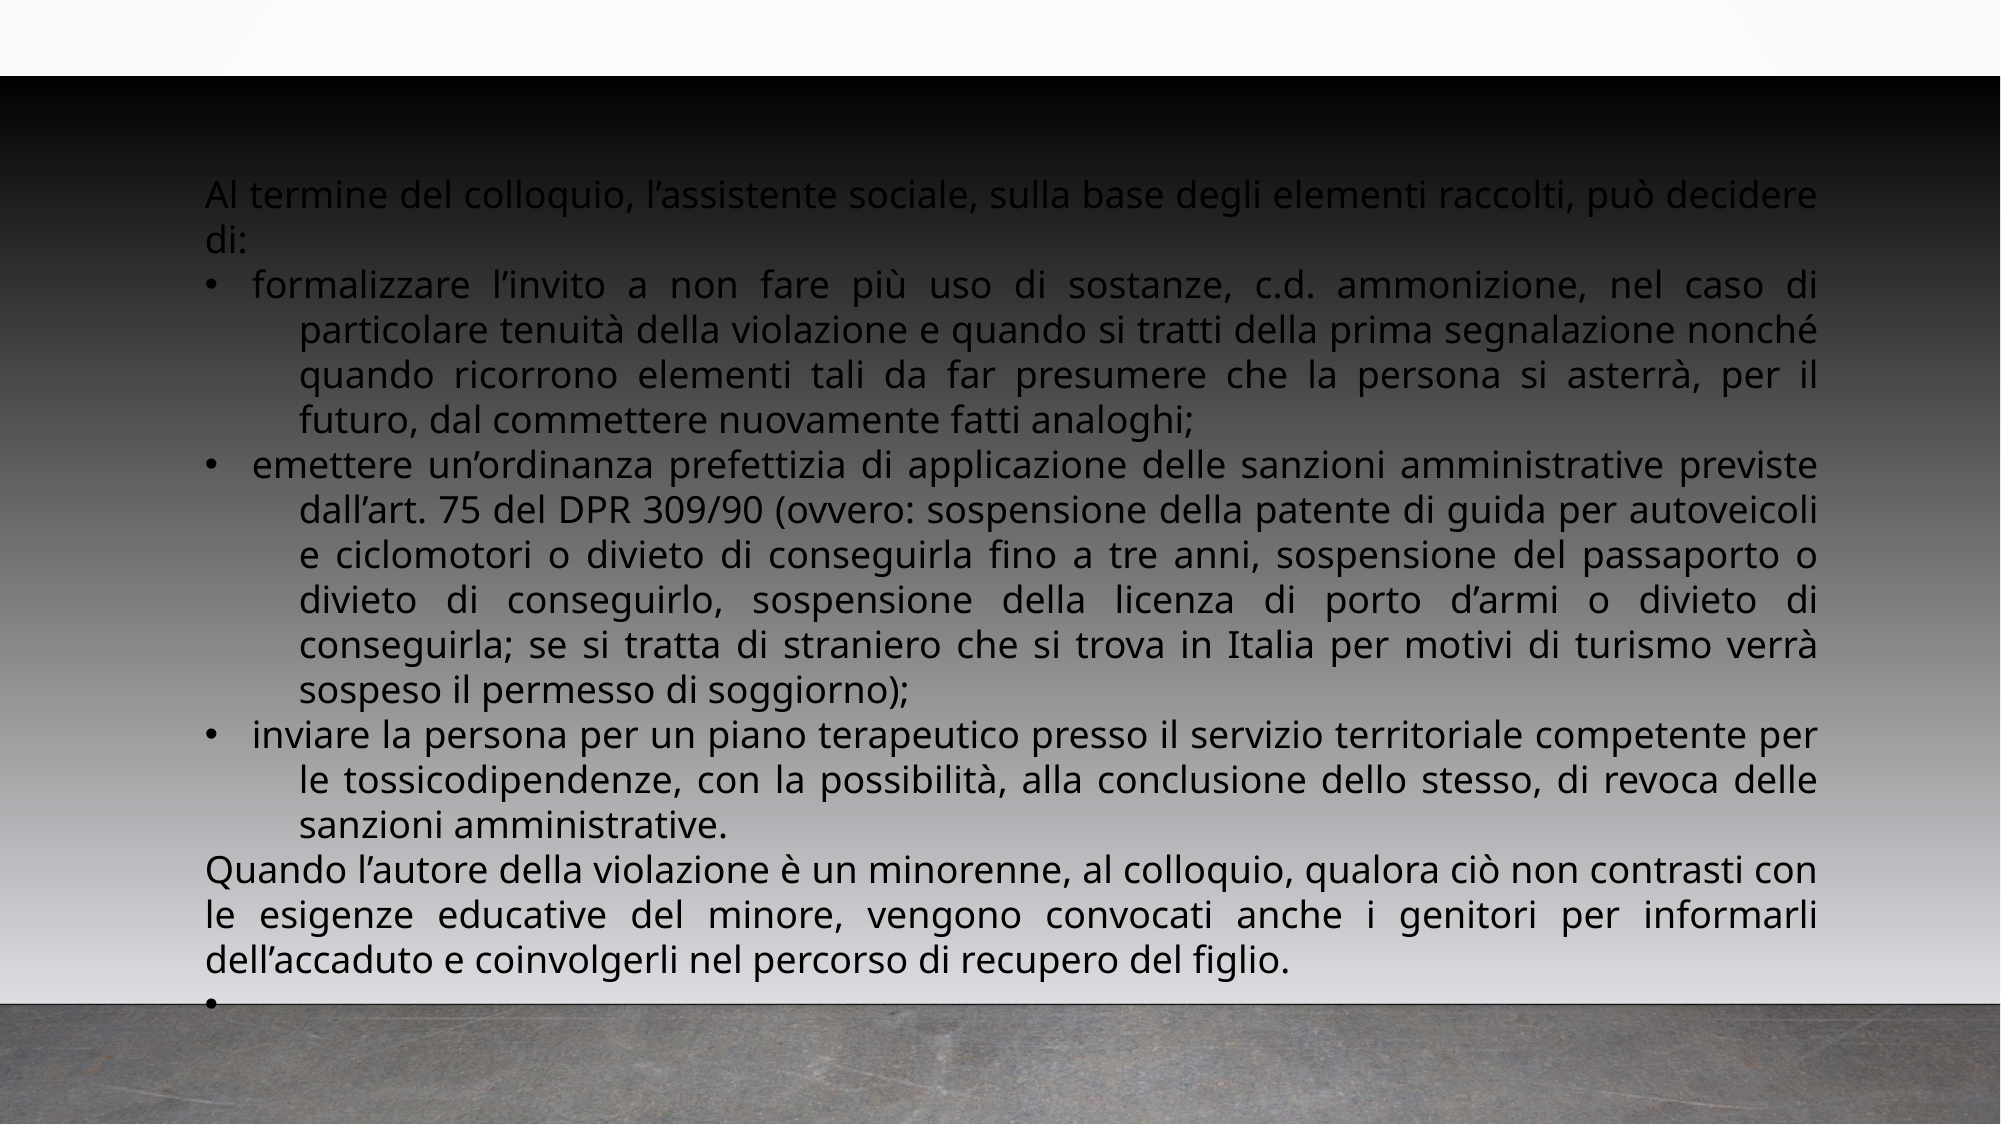

Al termine del colloquio, l’assistente sociale, sulla base degli elementi raccolti, può decidere di:
formalizzare l’invito a non fare più uso di sostanze, c.d. ammonizione, nel caso di particolare tenuità della violazione e quando si tratti della prima segnalazione nonché quando ricorrono elementi tali da far presumere che la persona si asterrà, per il futuro, dal commettere nuovamente fatti analoghi;
emettere un’ordinanza prefettizia di applicazione delle sanzioni amministrative previste dall’art. 75 del DPR 309/90 (ovvero: sospensione della patente di guida per autoveicoli e ciclomotori o divieto di conseguirla fino a tre anni, sospensione del passaporto o divieto di conseguirlo, sospensione della licenza di porto d’armi o divieto di conseguirla; se si tratta di straniero che si trova in Italia per motivi di turismo verrà sospeso il permesso di soggiorno);
inviare la persona per un piano terapeutico presso il servizio territoriale competente per le tossicodipendenze, con la possibilità, alla conclusione dello stesso, di revoca delle sanzioni amministrative.
Quando l’autore della violazione è un minorenne, al colloquio, qualora ciò non contrasti con le esigenze educative del minore, vengono convocati anche i genitori per informarli dell’accaduto e coinvolgerli nel percorso di recupero del figlio.